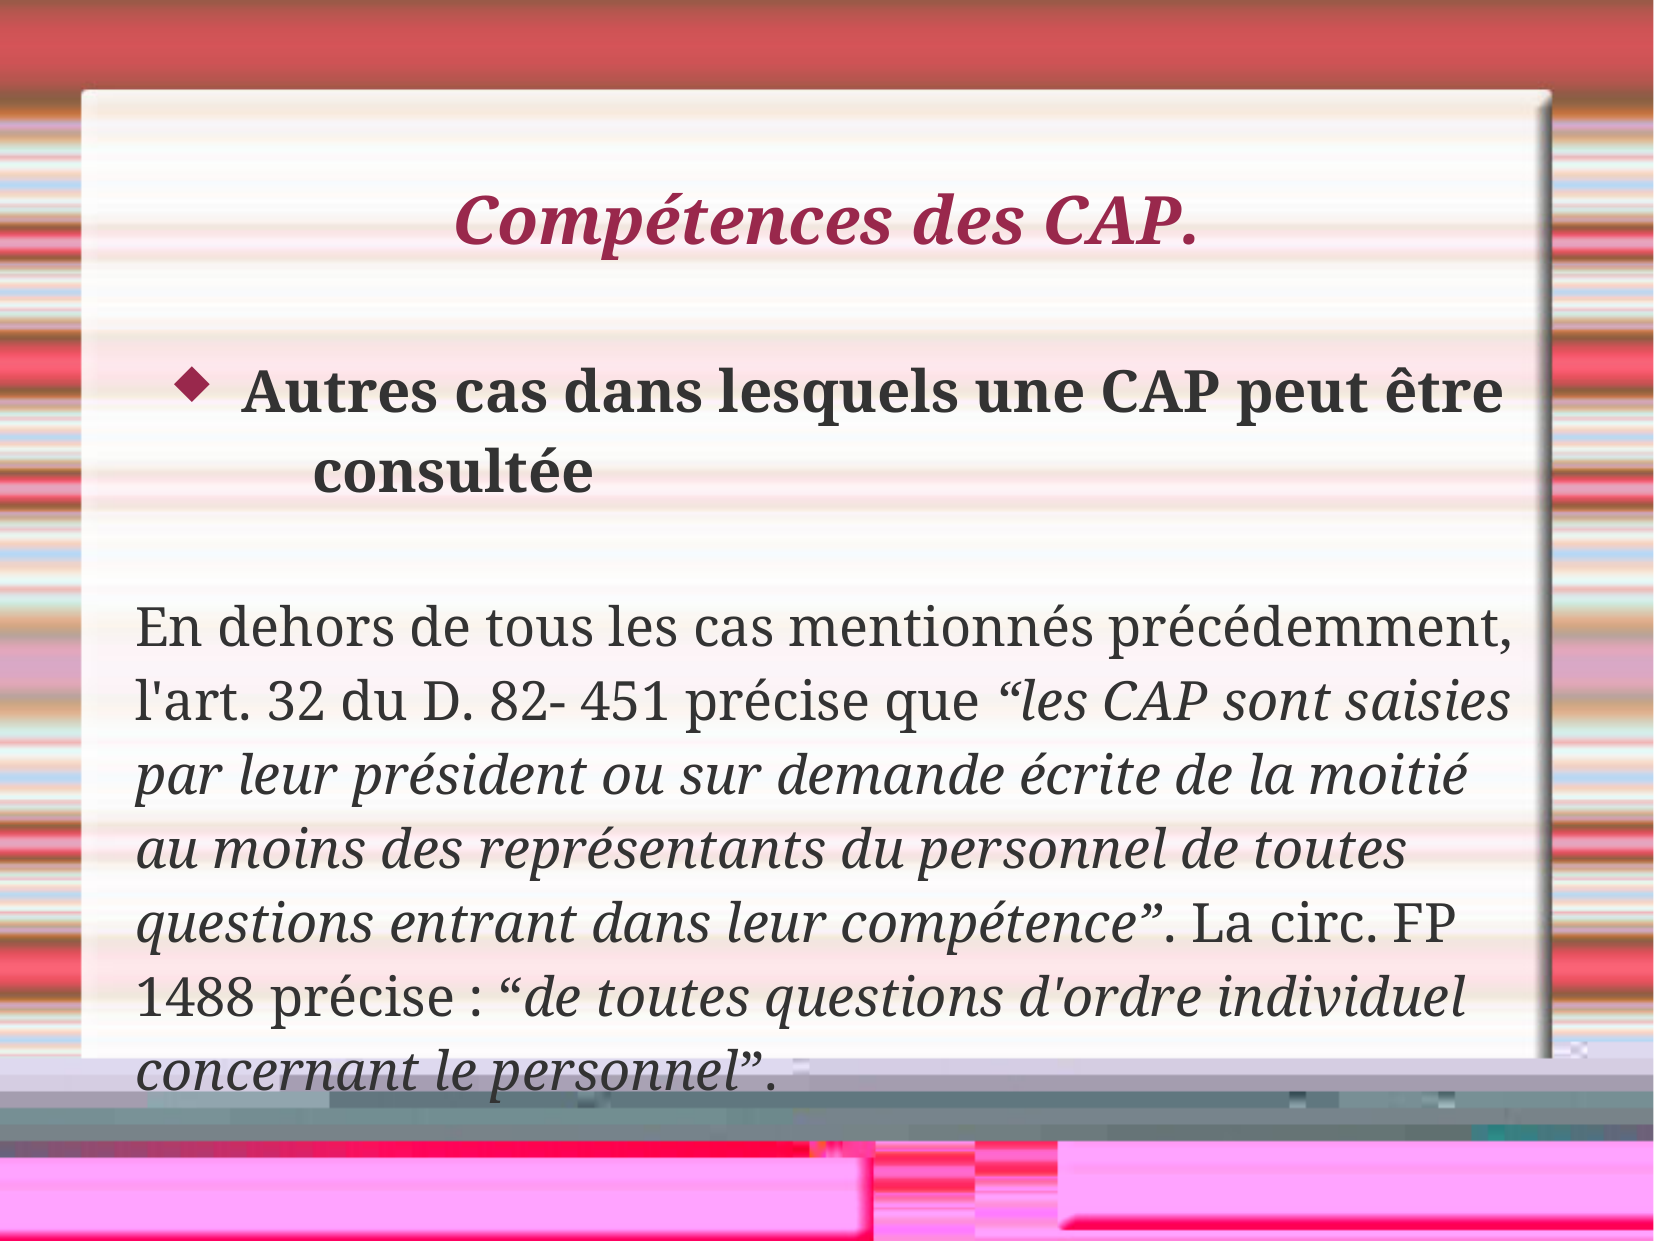

# Compétences des CAP.
Autres cas dans lesquels une CAP peut être consultée
En dehors de tous les cas mentionnés précédemment, l'art. 32 du D. 82- 451 précise que “les CAP sont saisies par leur président ou sur demande écrite de la moitié au moins des représentants du personnel de toutes questions entrant dans leur compétence”. La circ. FP 1488 précise : “de toutes questions d'ordre individuel concernant le personnel”.